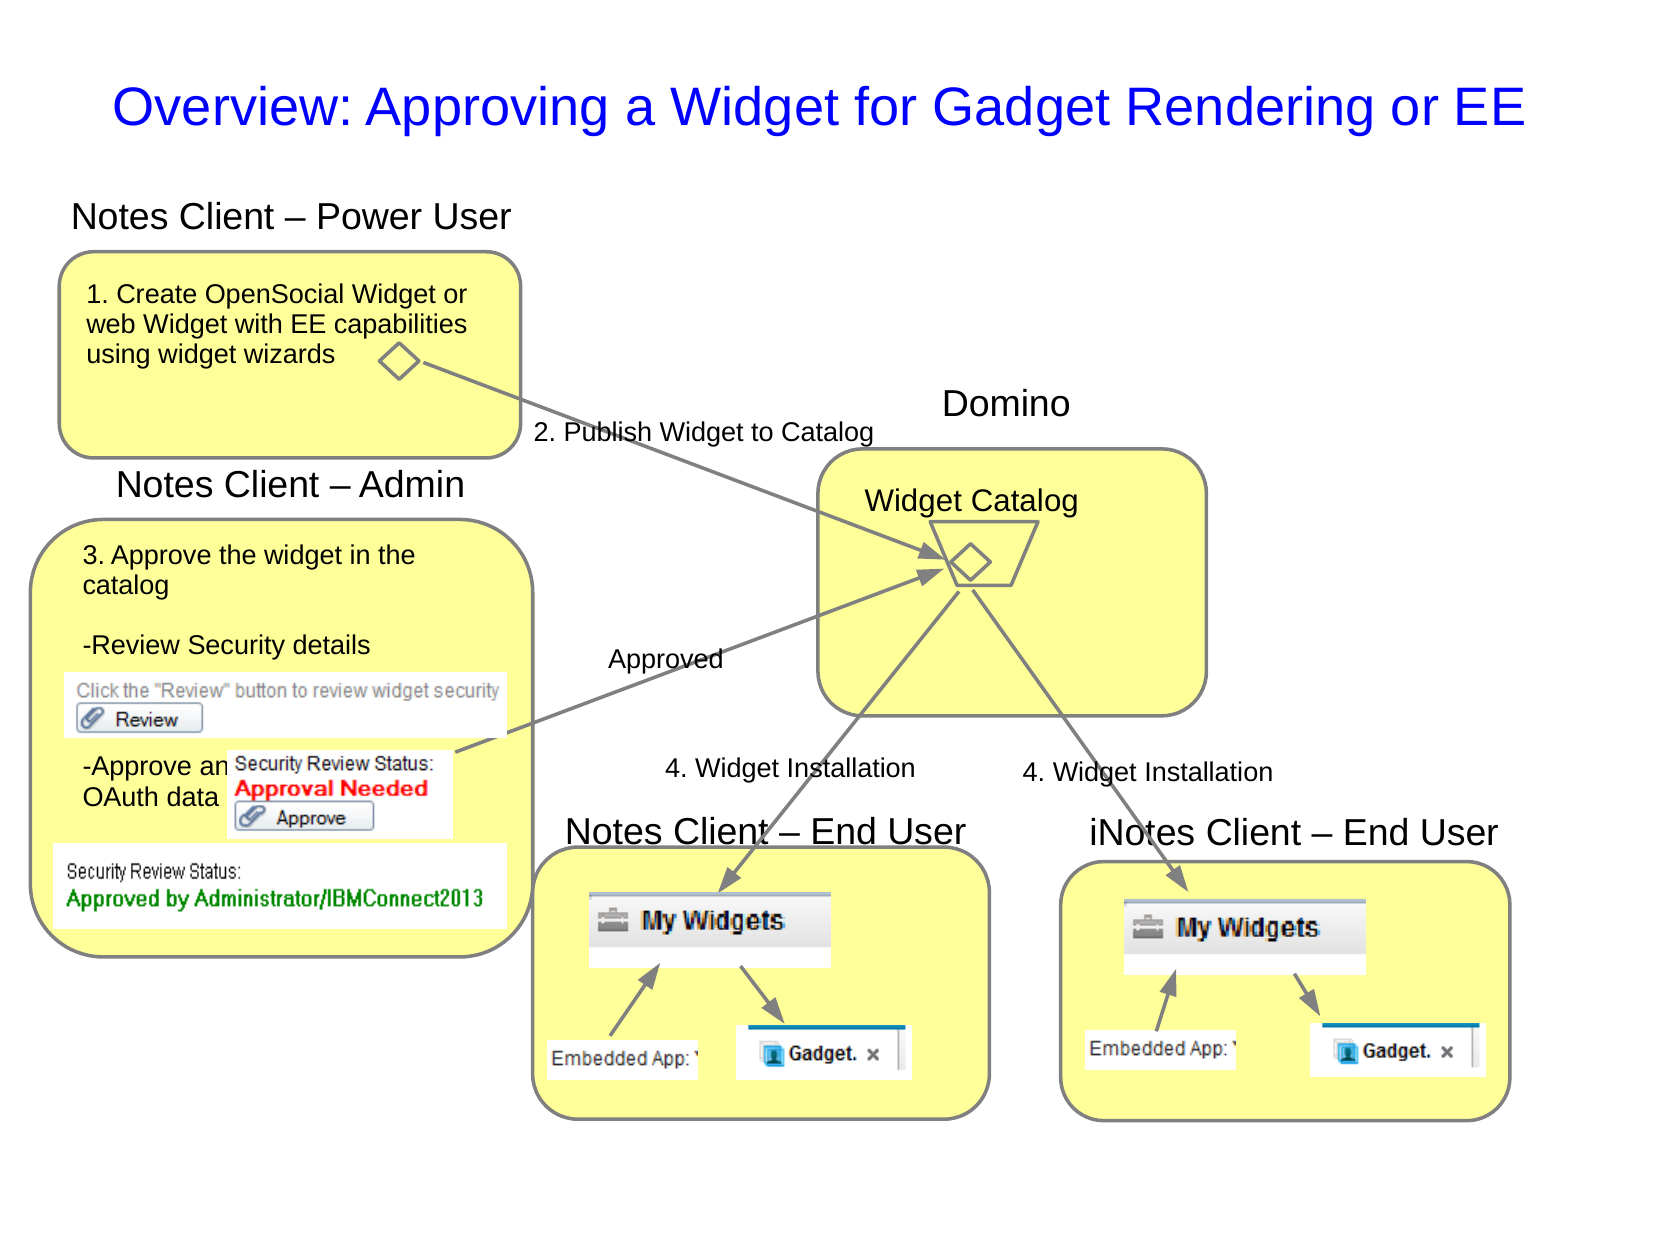

# Overview: Approving a Widget for Gadget Rendering or EE
Notes Client – Power User
1. Create OpenSocial Widget or web Widget with EE capabilities
using widget wizards
Domino
2. Publish Widget to Catalog
Notes Client – Admin
Widget Catalog
3. Approve the widget in the catalog
-Review Security details
-Approve and Enter Proxy and OAuth data
Approved
4. Widget Installation
4. Widget Installation
Notes Client – End User
iNotes Client – End User
9